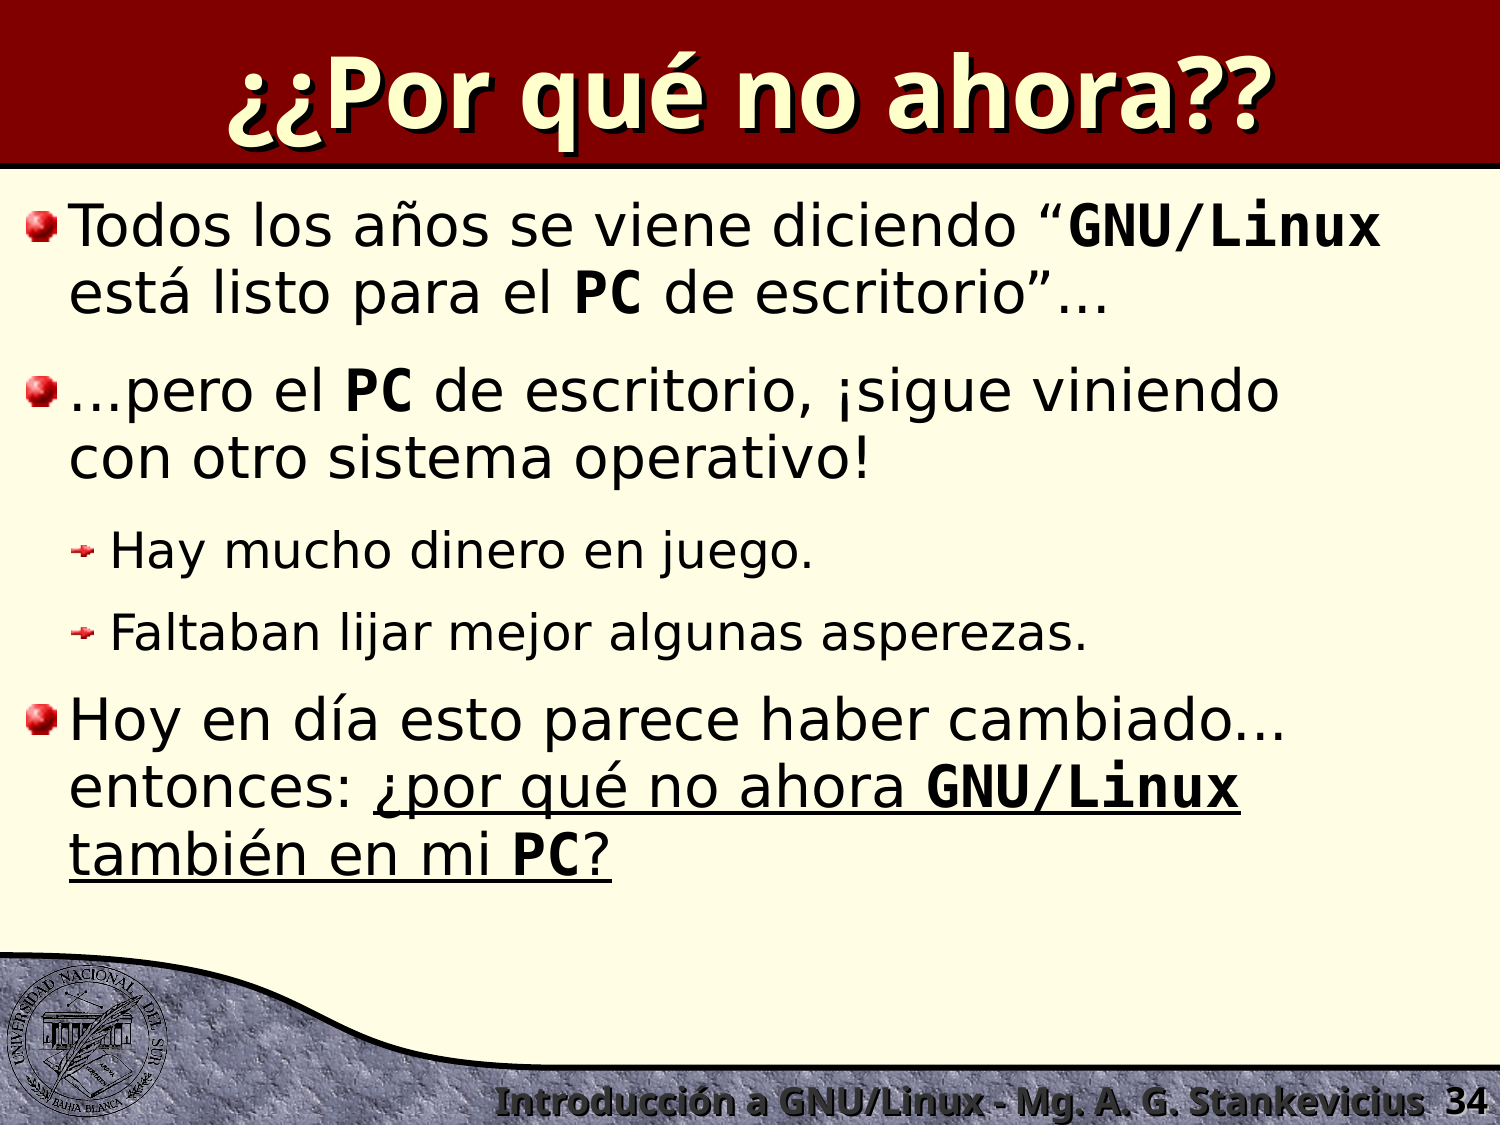

# ¿¿Por qué no ahora??
Todos los años se viene diciendo “GNU/Linux está listo para el PC de escritorio”...
...pero el PC de escritorio, ¡sigue viniendo
con otro sistema operativo!
Hay mucho dinero en juego.
Faltaban lijar mejor algunas asperezas.
Hoy en día esto parece haber cambiado... entonces: ¿por qué no ahora GNU/Linux también en mi PC?
34